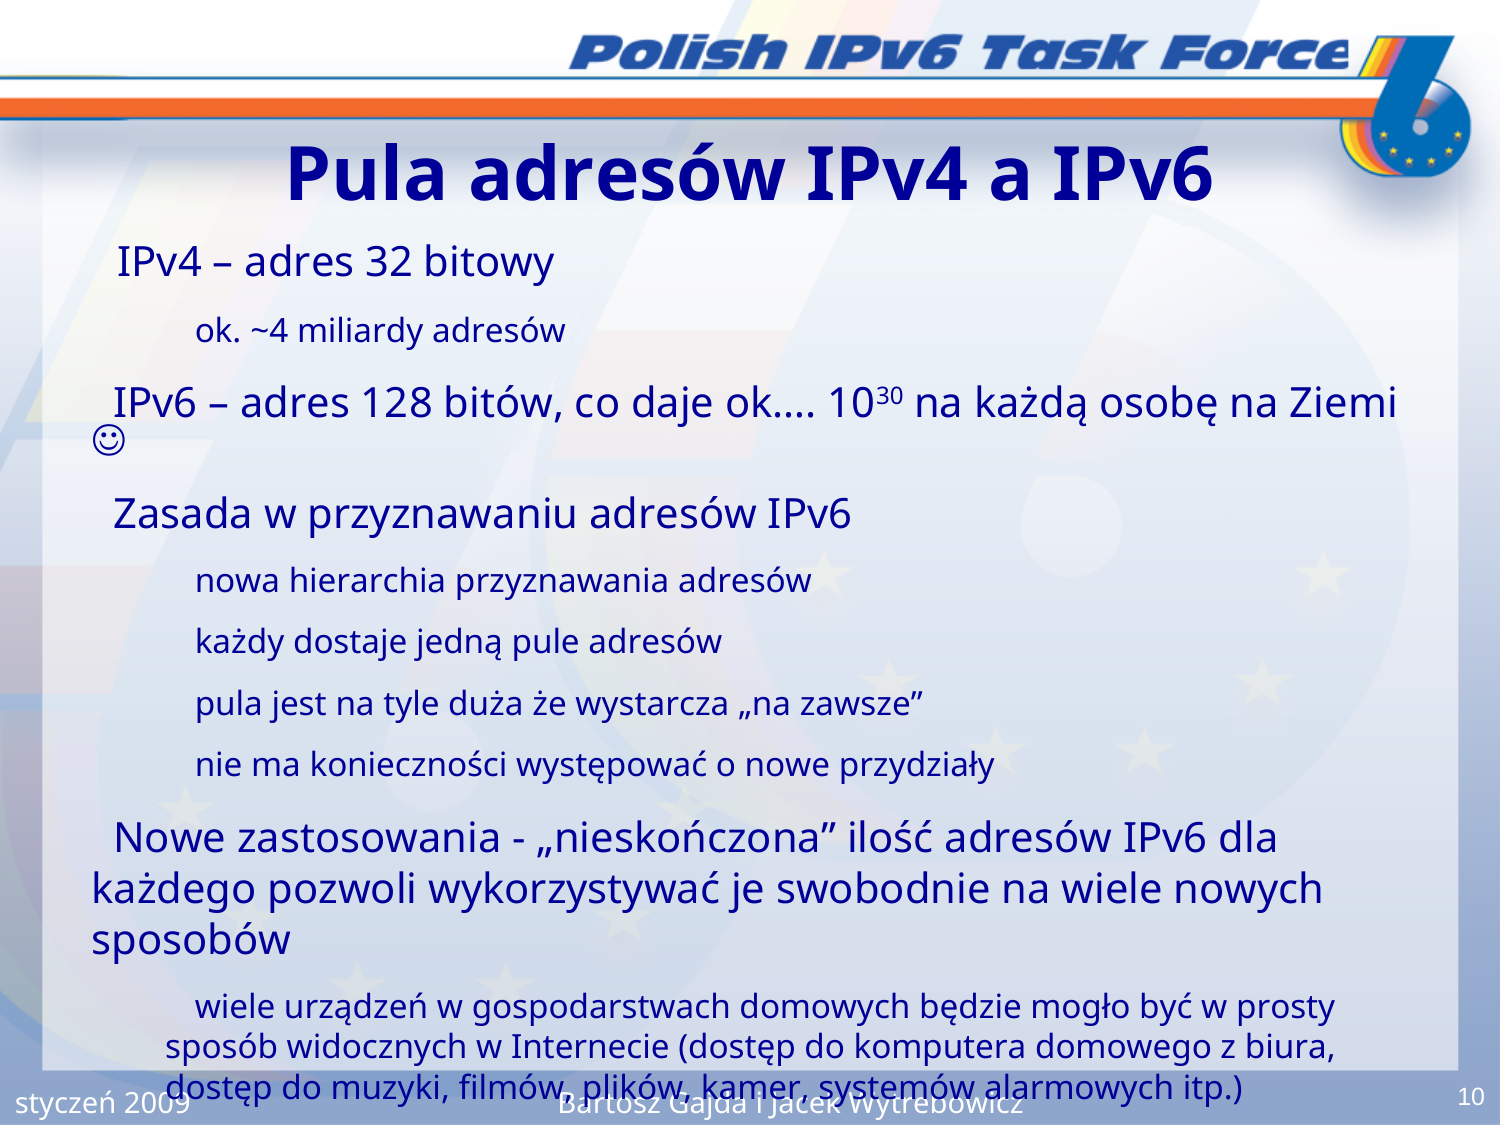

# Pula adresów IPv4 a IPv6
 IPv4 – adres 32 bitowy
ok. ~4 miliardy adresów
 IPv6 – adres 128 bitów, co daje ok…. 1030 na każdą osobę na Ziemi 
 Zasada w przyznawaniu adresów IPv6
nowa hierarchia przyznawania adresów
każdy dostaje jedną pule adresów
pula jest na tyle duża że wystarcza „na zawsze”
nie ma konieczności występować o nowe przydziały
 Nowe zastosowania - „nieskończona” ilość adresów IPv6 dla każdego pozwoli wykorzystywać je swobodnie na wiele nowych sposobów
wiele urządzeń w gospodarstwach domowych będzie mogło być w prosty sposób widocznych w Internecie (dostęp do komputera domowego z biura, dostęp do muzyki, filmów, plików, kamer, systemów alarmowych itp.)
urządzenia mobilne (komórki, odtwarzacze mp3, i inne) będą mogły komunikować się bezpośrednio bez przeszkód przez Internet
styczeń 2009
Bartosz Gajda i Jacek Wytrebowicz
10